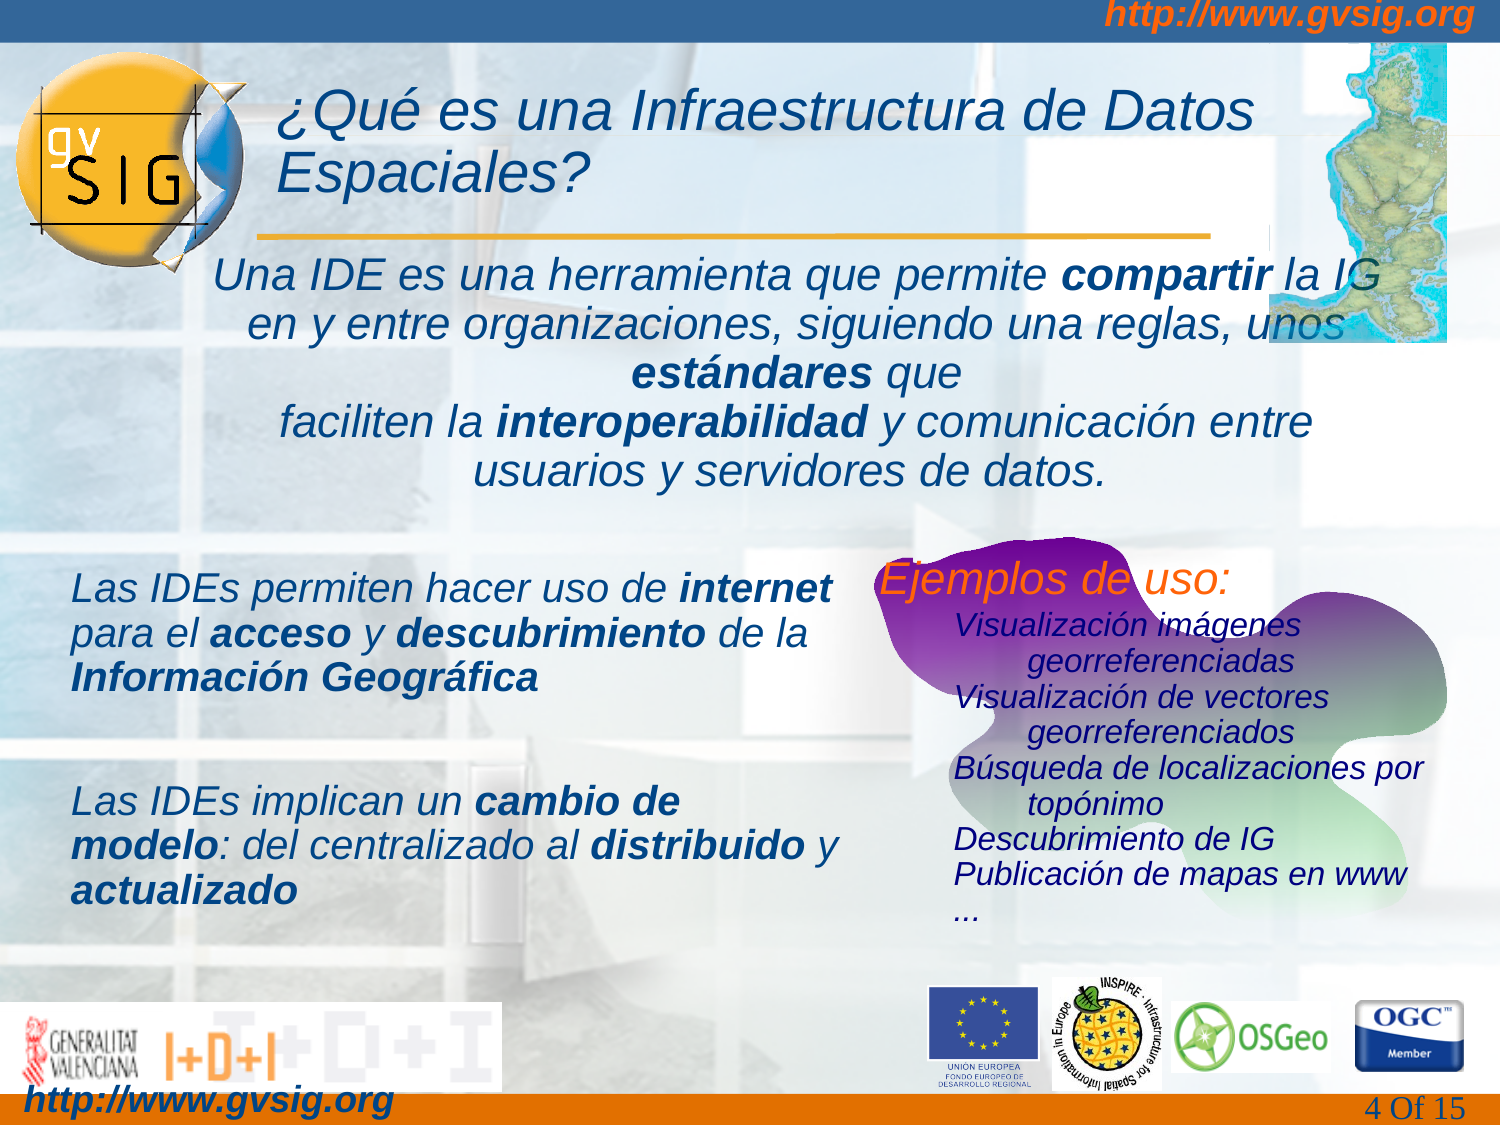

¿Qué es una Infraestructura de Datos Espaciales?
Una IDE es una herramienta que permite compartir la IG en y entre organizaciones, siguiendo una reglas, unos estándares que
faciliten la interoperabilidad y comunicación entre usuarios y servidores de datos.
Ejemplos de uso:
	Visualización imágenes 					georreferenciadas
	Visualización de vectores 				georreferenciados
	Búsqueda de localizaciones por 			topónimo
	Descubrimiento de IG
	Publicación de mapas en www
	...
Las IDEs permiten hacer uso de internet para el acceso y descubrimiento de la Información Geográfica
Las IDEs implican un cambio de modelo: del centralizado al distribuido y actualizado
4